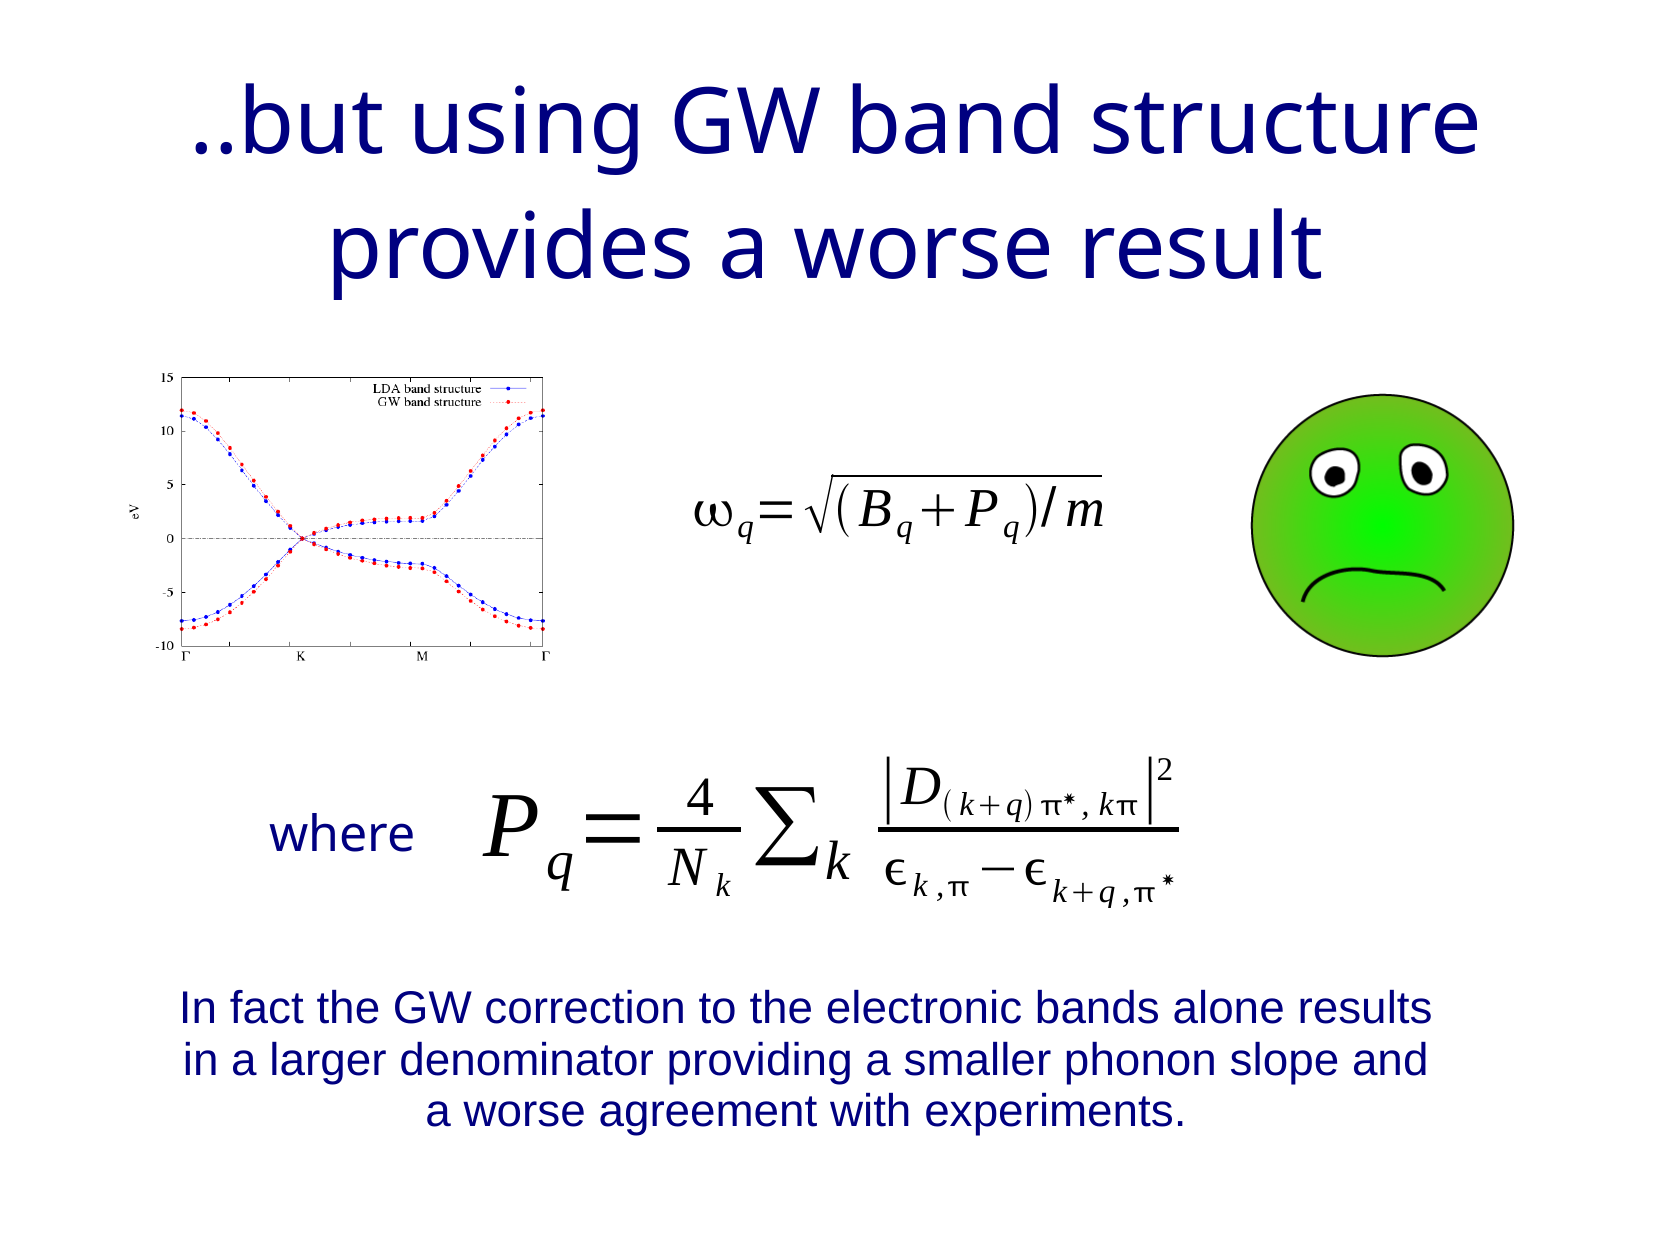

# ..but using GW band structure provides a worse result
because
where
In fact the GW correction to the electronic bands alone results in a larger denominator providing a smaller phonon slope and a worse agreement with experiments.